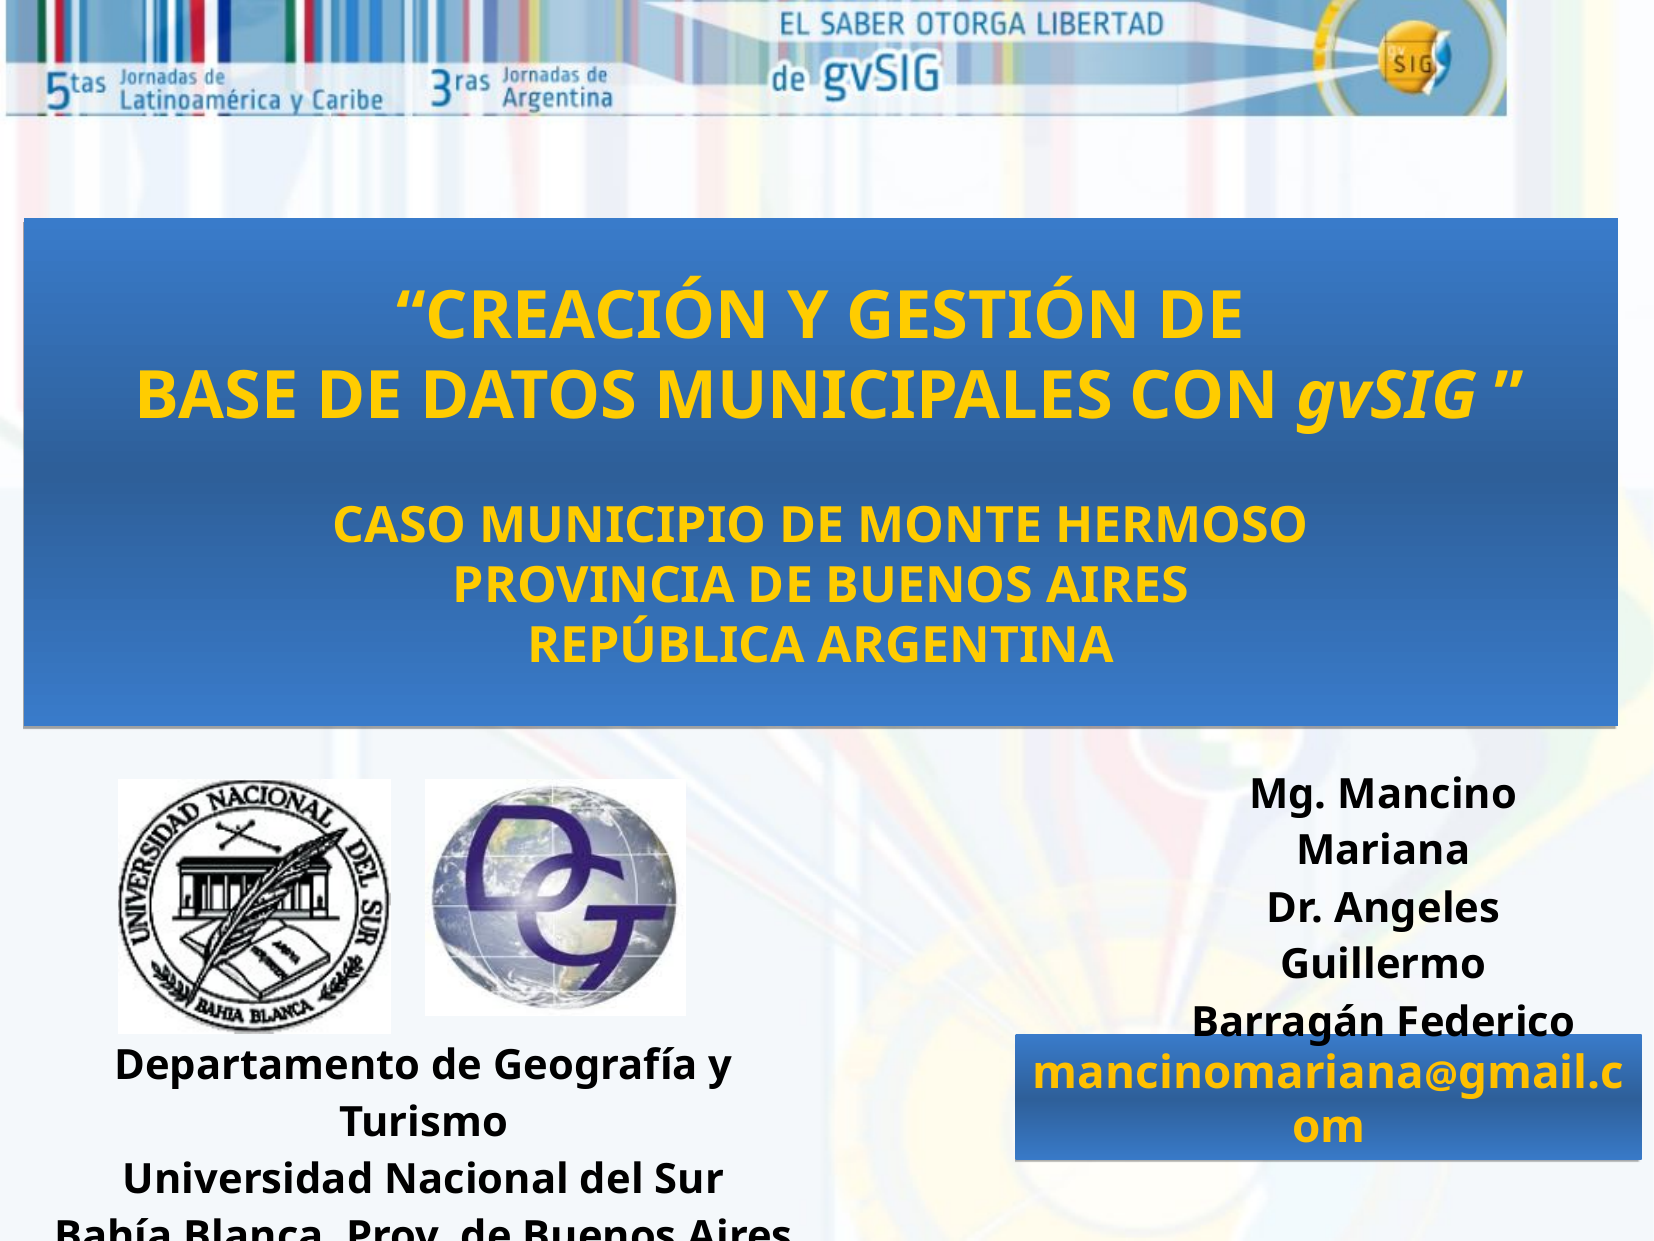

“CREACIÓN Y GESTIÓN DE
 BASE DE DATOS MUNICIPALES CON gvSIG ”
CASO MUNICIPIO DE MONTE HERMOSO
PROVINCIA DE BUENOS AIRES
REPÚBLICA ARGENTINA
Mg. Mancino Mariana
Dr. Angeles Guillermo
Barragán Federico
Departamento de Geografía y Turismo
Universidad Nacional del Sur
Bahía Blanca, Prov. de Buenos Aires
mancinomariana@gmail.com